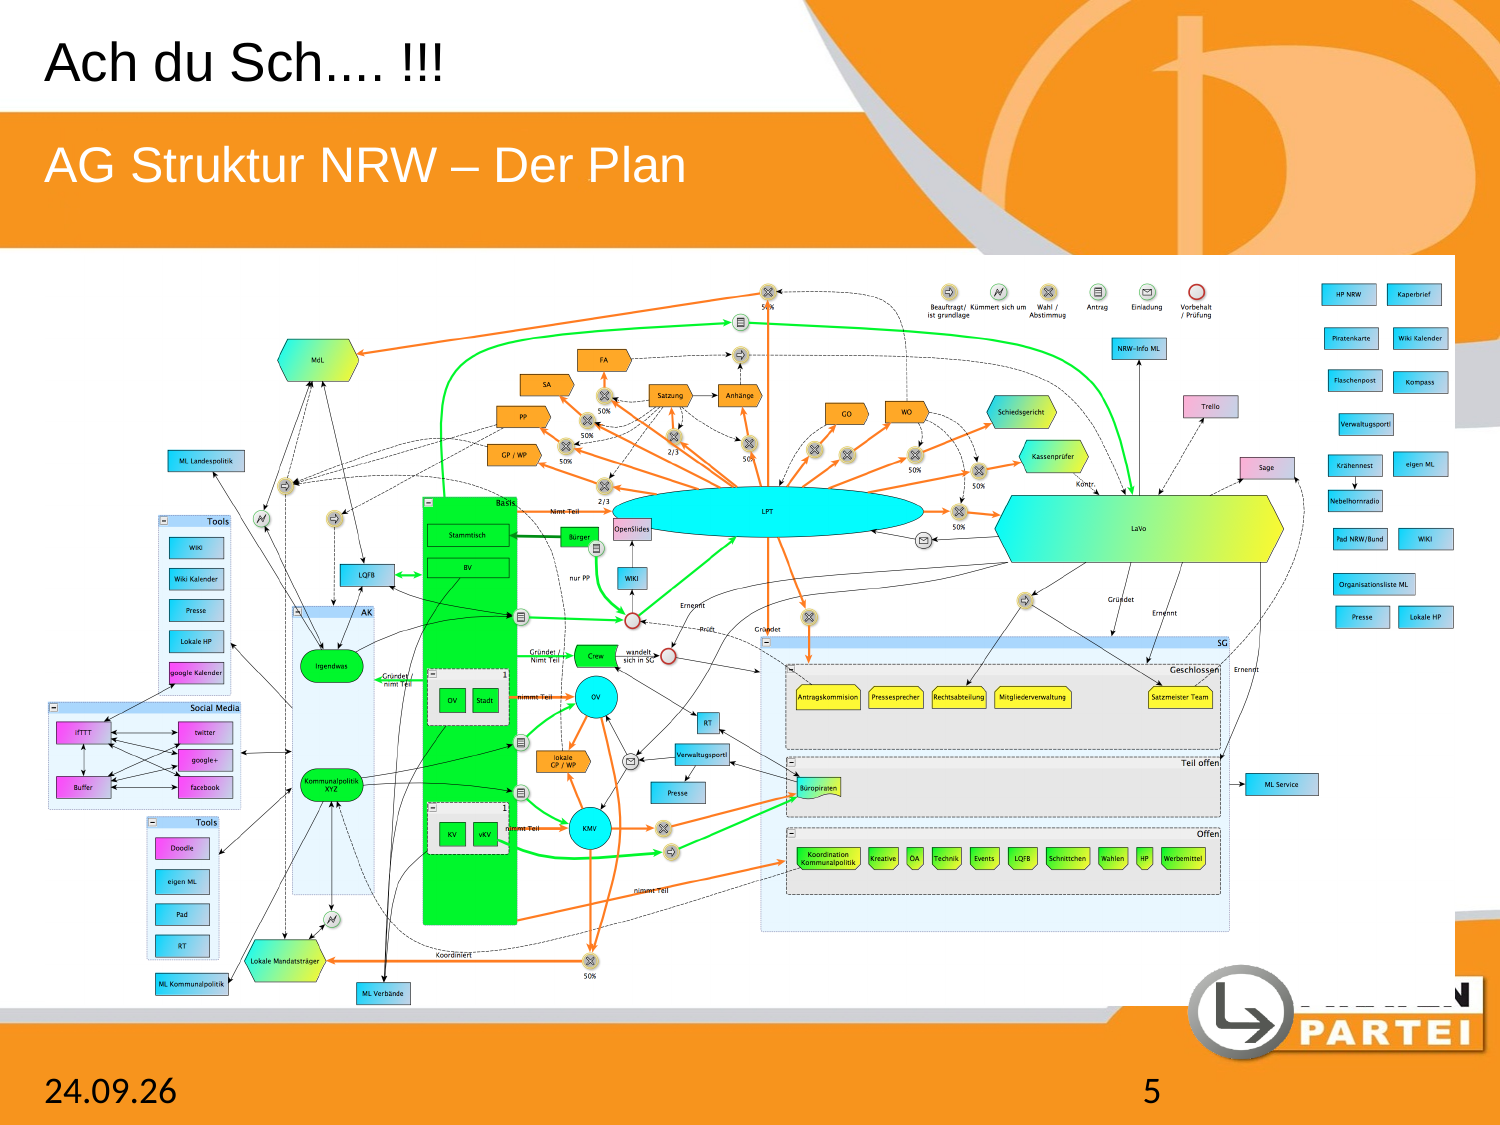

# Ach du Sch.... !!!
AG Struktur NRW – Der Plan